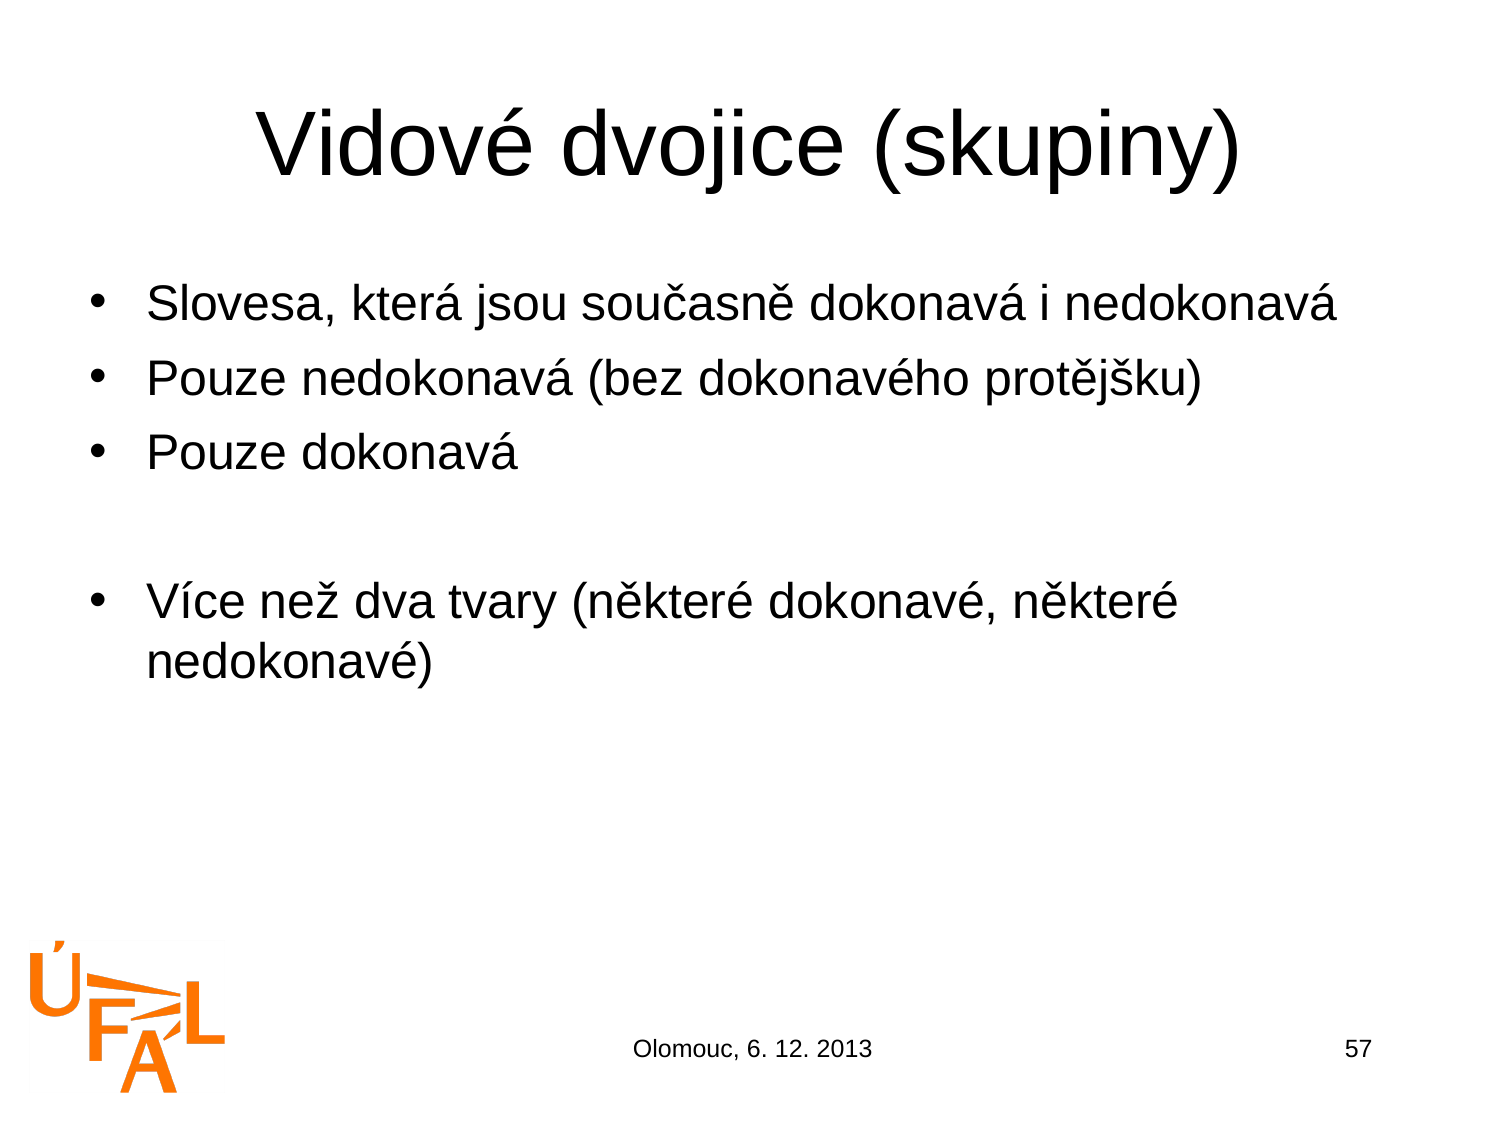

# Vidové dvojice (skupiny)
Slovesa, která jsou současně dokonavá i nedokonavá
Pouze nedokonavá (bez dokonavého protějšku)
Pouze dokonavá
Více než dva tvary (některé dokonavé, některé nedokonavé)
Olomouc, 6. 12. 2013
57